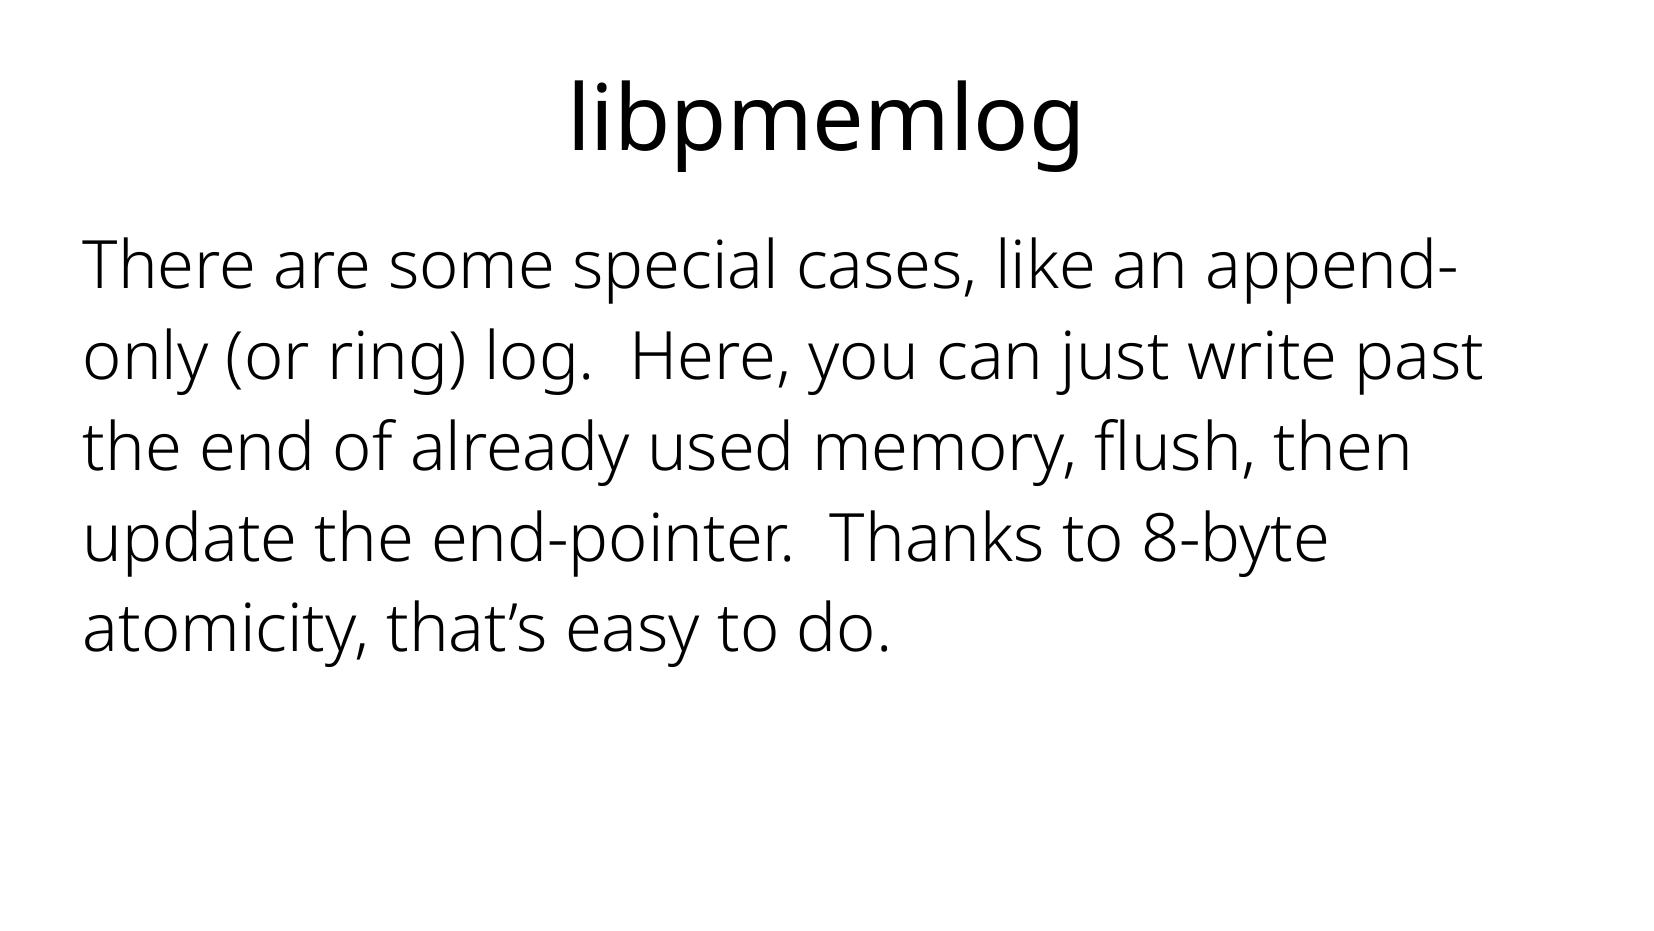

# libpmemlog
There are some special cases, like an append-only (or ring) log. Here, you can just write past the end of already used memory, flush, then update the end-pointer. Thanks to 8-byte atomicity, that’s easy to do.